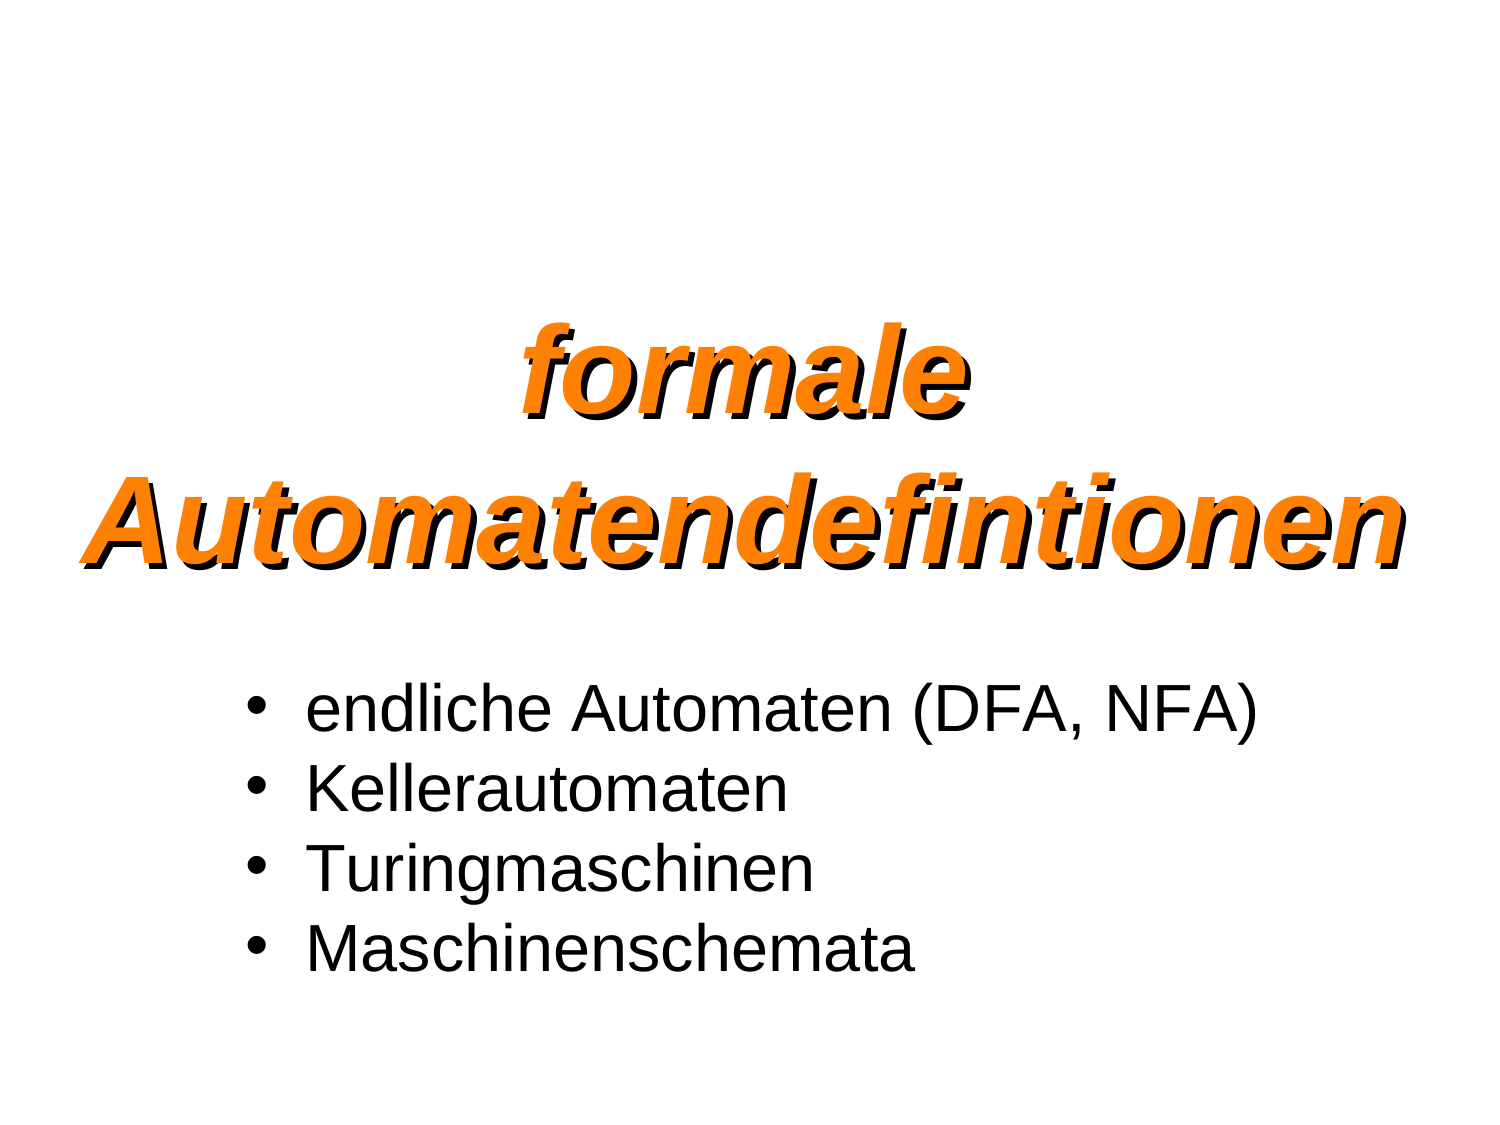

# formale Automatendefintionen
 endliche Automaten (DFA, NFA)
 Kellerautomaten
 Turingmaschinen
 Maschinenschemata